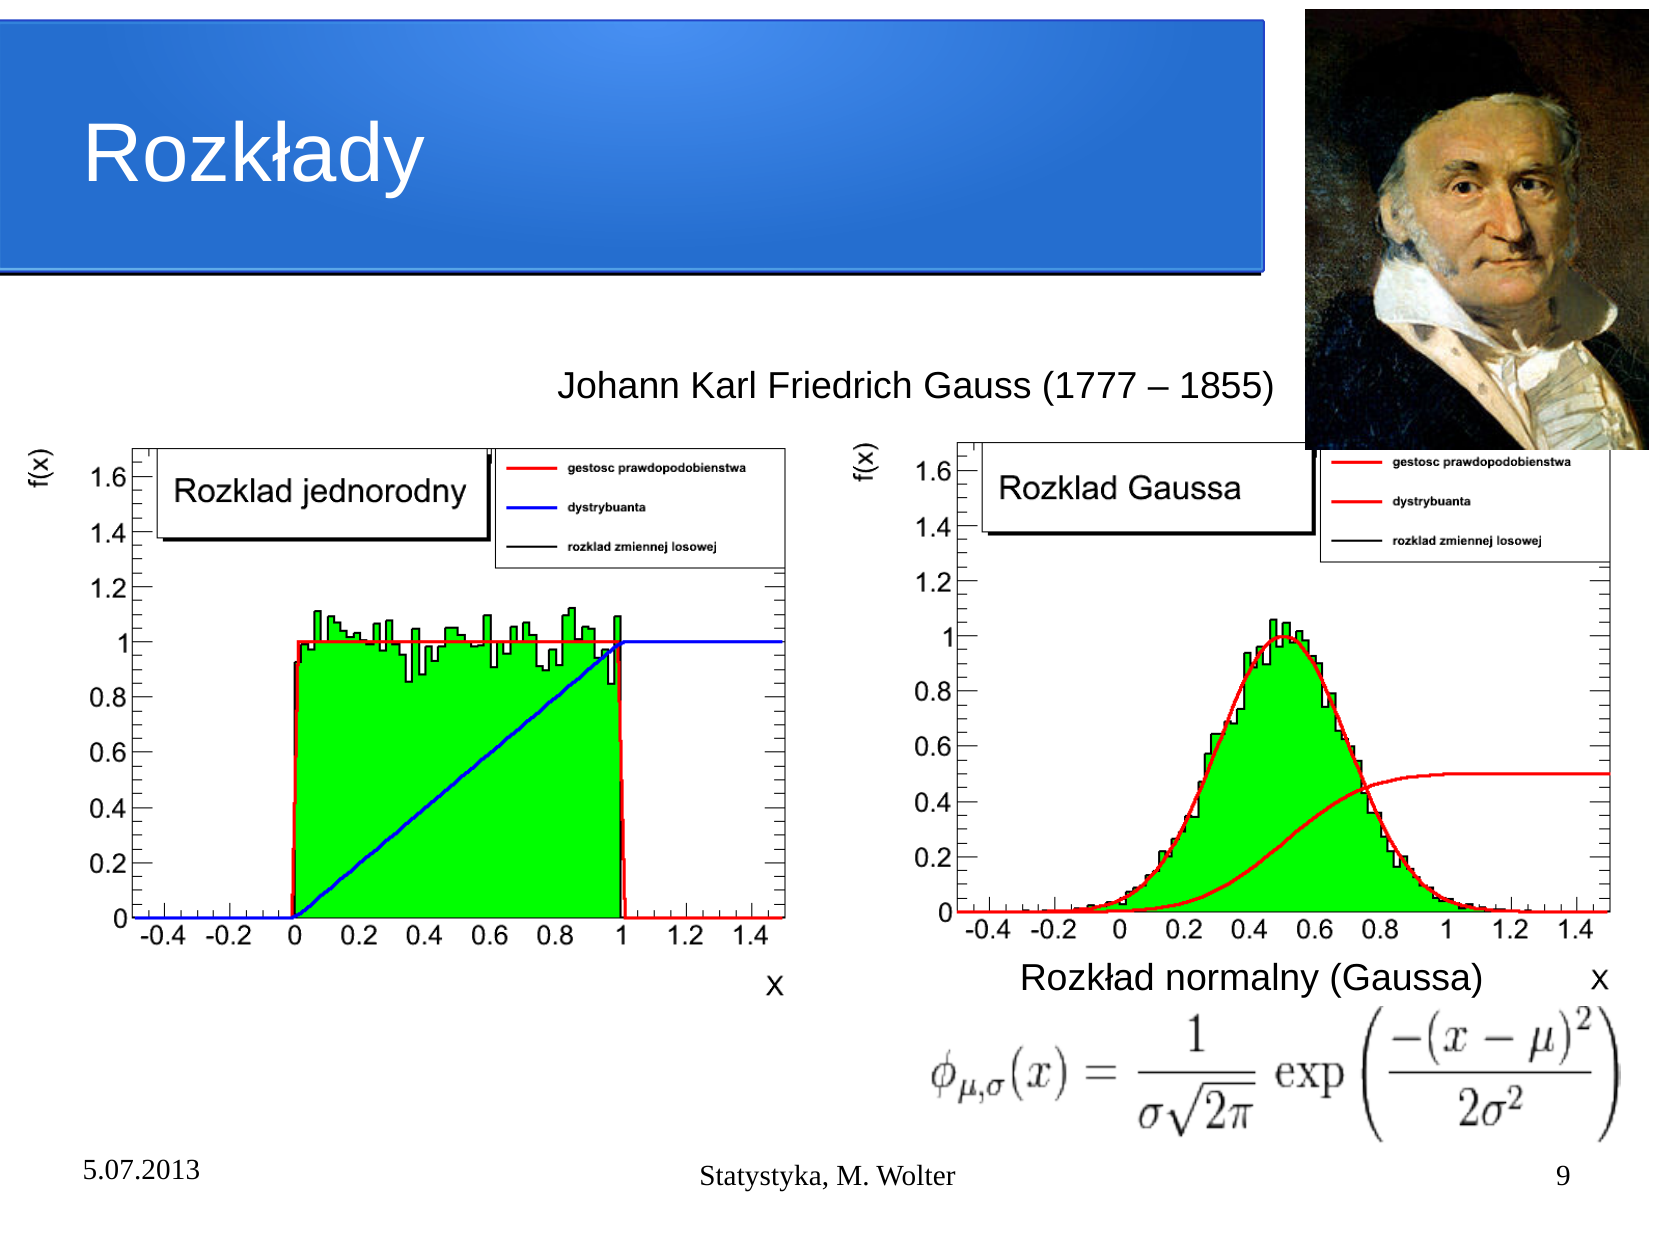

# Rozkłady
Johann Karl Friedrich Gauss (1777 – 1855)
Rozkład normalny (Gaussa)
5.07.2013
Statystyka, M. Wolter
9